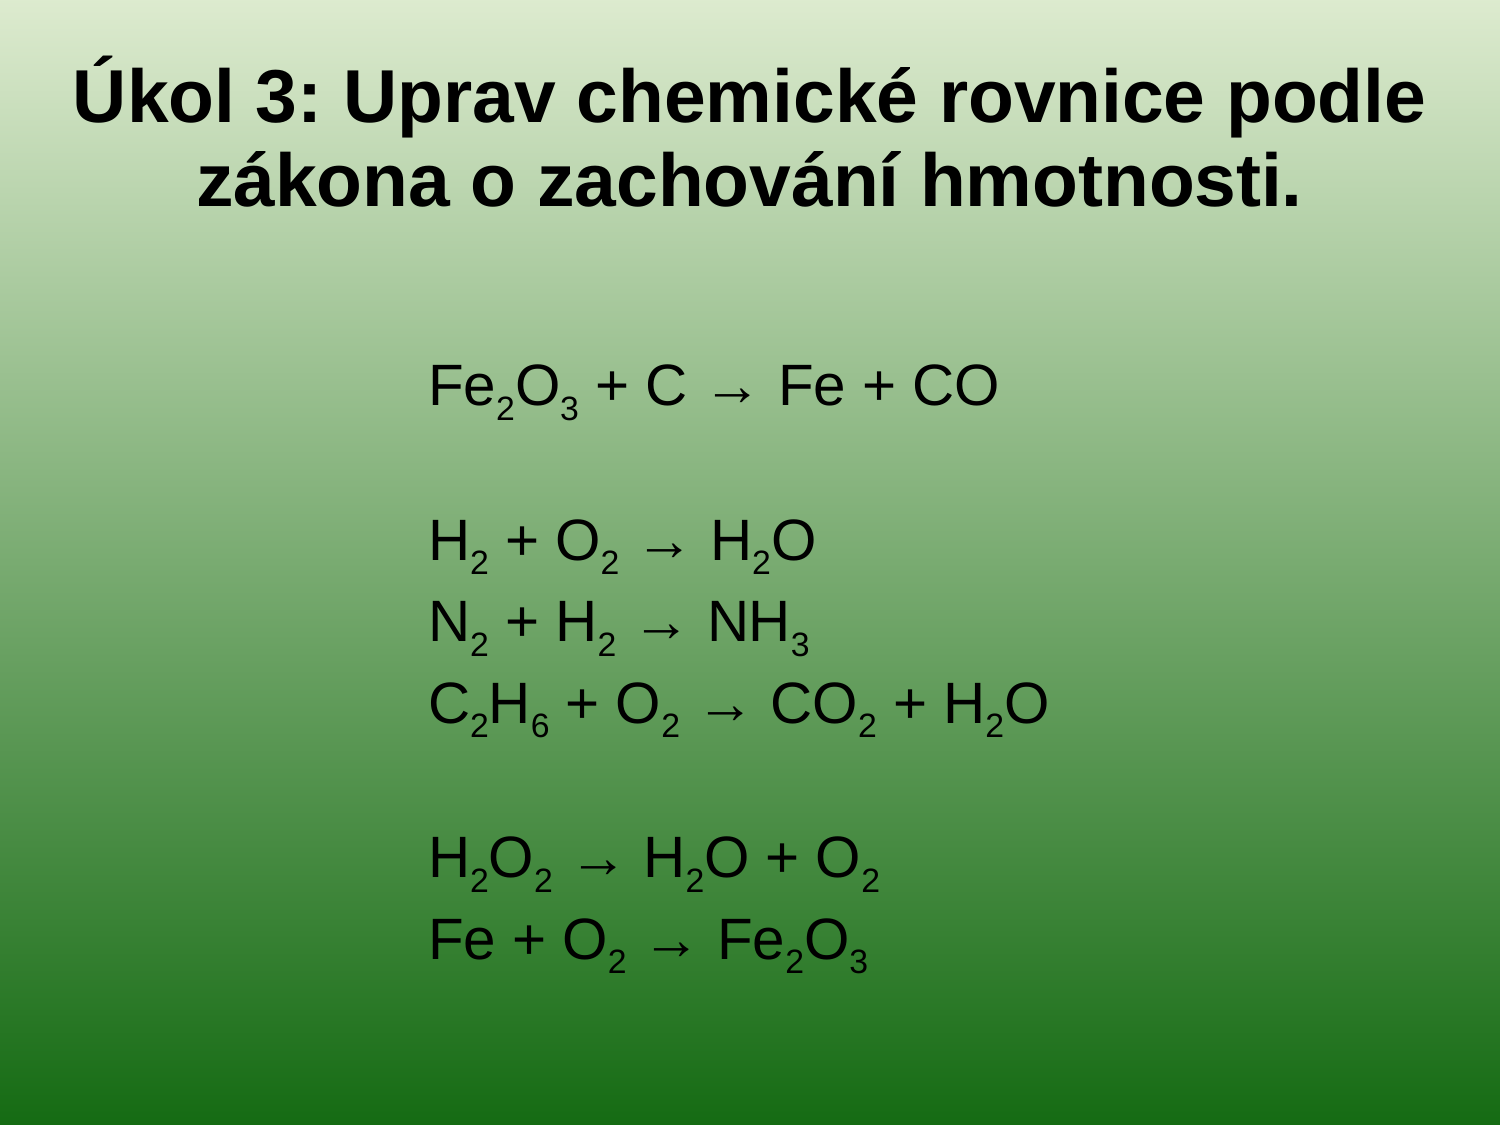

# Úkol 3: Uprav chemické rovnice podle zákona o zachování hmotnosti.
Fe2O3 + C → Fe + CO
H2 + O2 → H2O
N2 + H2 → NH3
C2H6 + O2 → CO2 + H2O
H2O2 → H2O + O2
Fe + O2 → Fe2O3